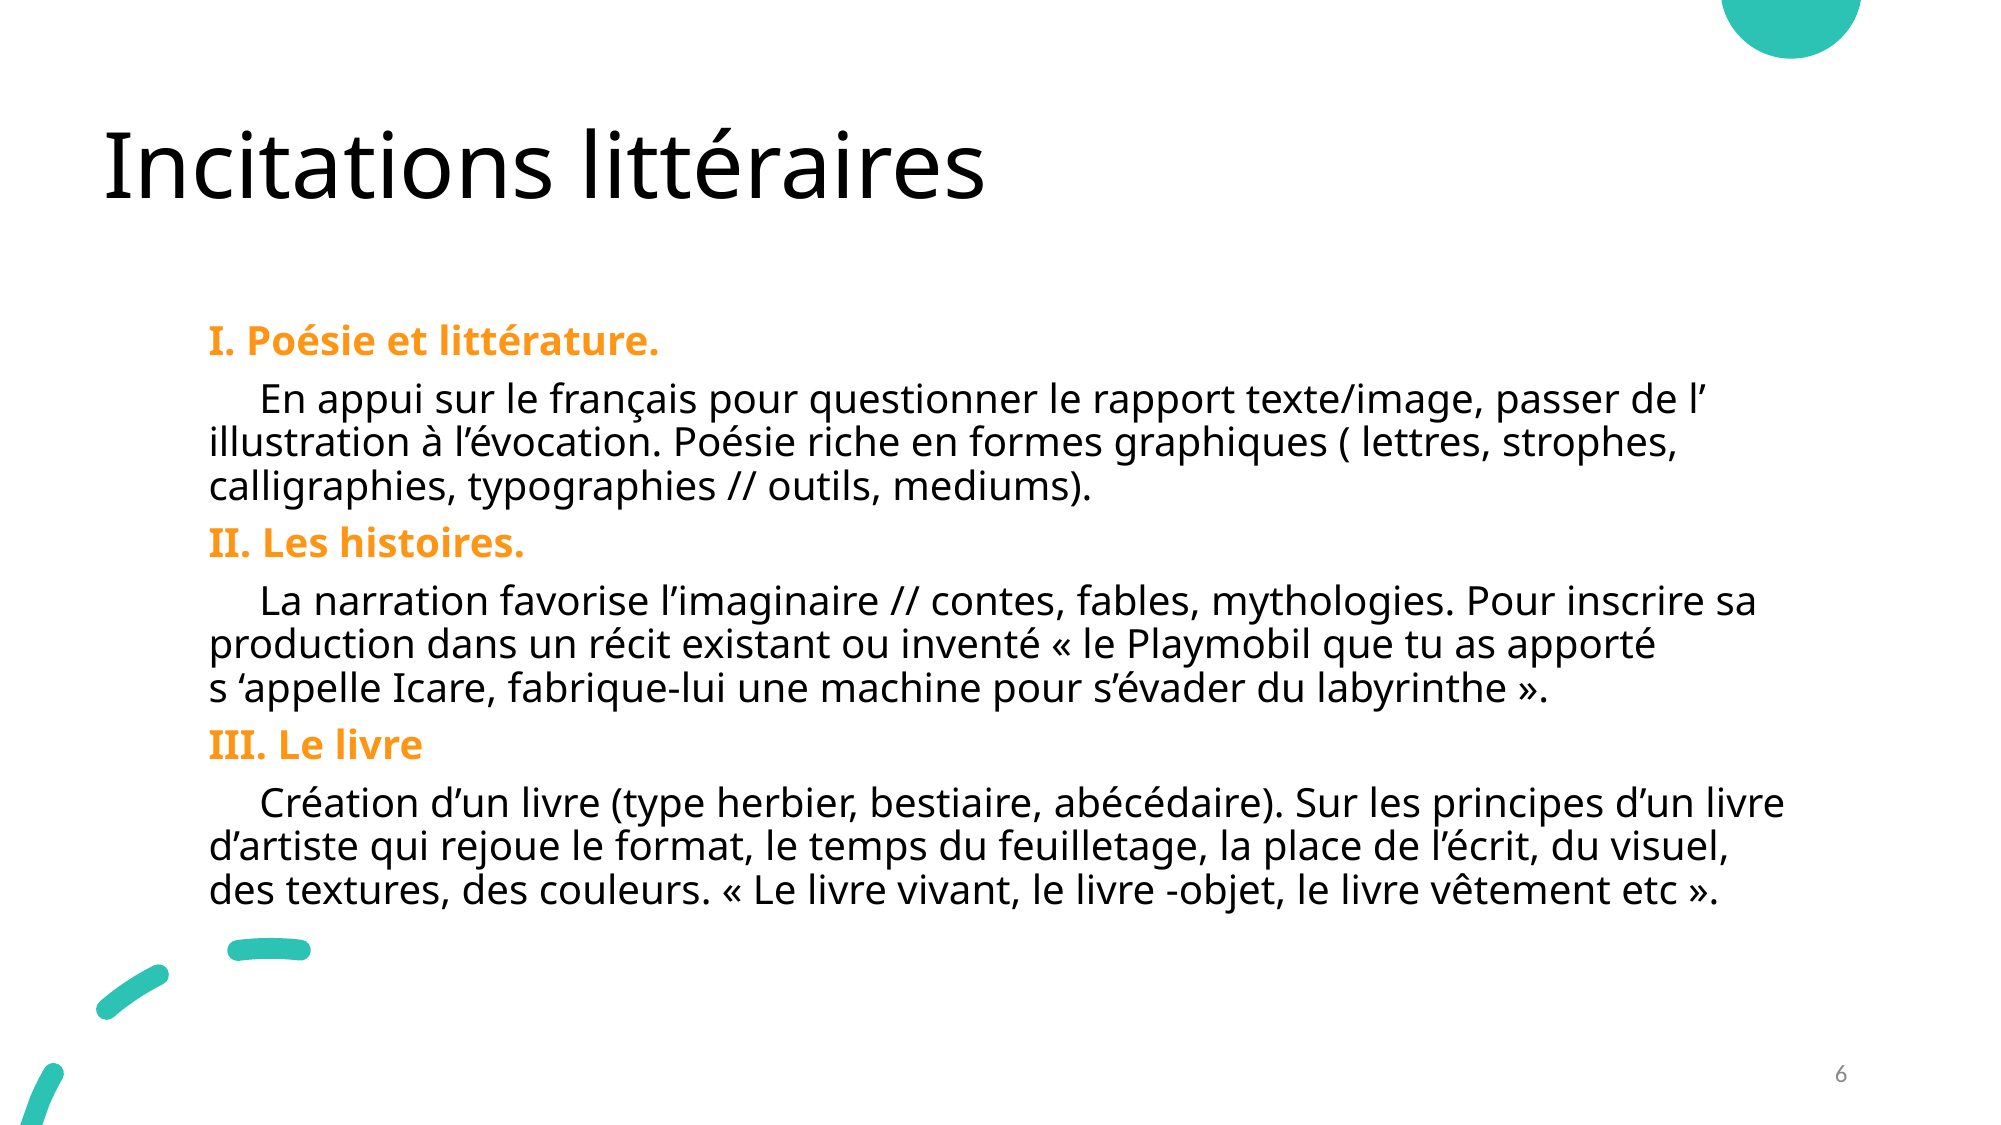

# Incitations littéraires
I. Poésie et littérature.
	En appui sur le français pour questionner le rapport texte/image, passer de l’ illustration à l’évocation. Poésie riche en formes graphiques ( lettres, strophes, calligraphies, typographies // outils, mediums).
II. Les histoires.
	La narration favorise l’imaginaire // contes, fables, mythologies. Pour inscrire sa production dans un récit existant ou inventé « le Playmobil que tu as apporté s ‘appelle Icare, fabrique-lui une machine pour s’évader du labyrinthe ».
III. Le livre
	Création d’un livre (type herbier, bestiaire, abécédaire). Sur les principes d’un livre d’artiste qui rejoue le format, le temps du feuilletage, la place de l’écrit, du visuel, des textures, des couleurs. « Le livre vivant, le livre -objet, le livre vêtement etc ».